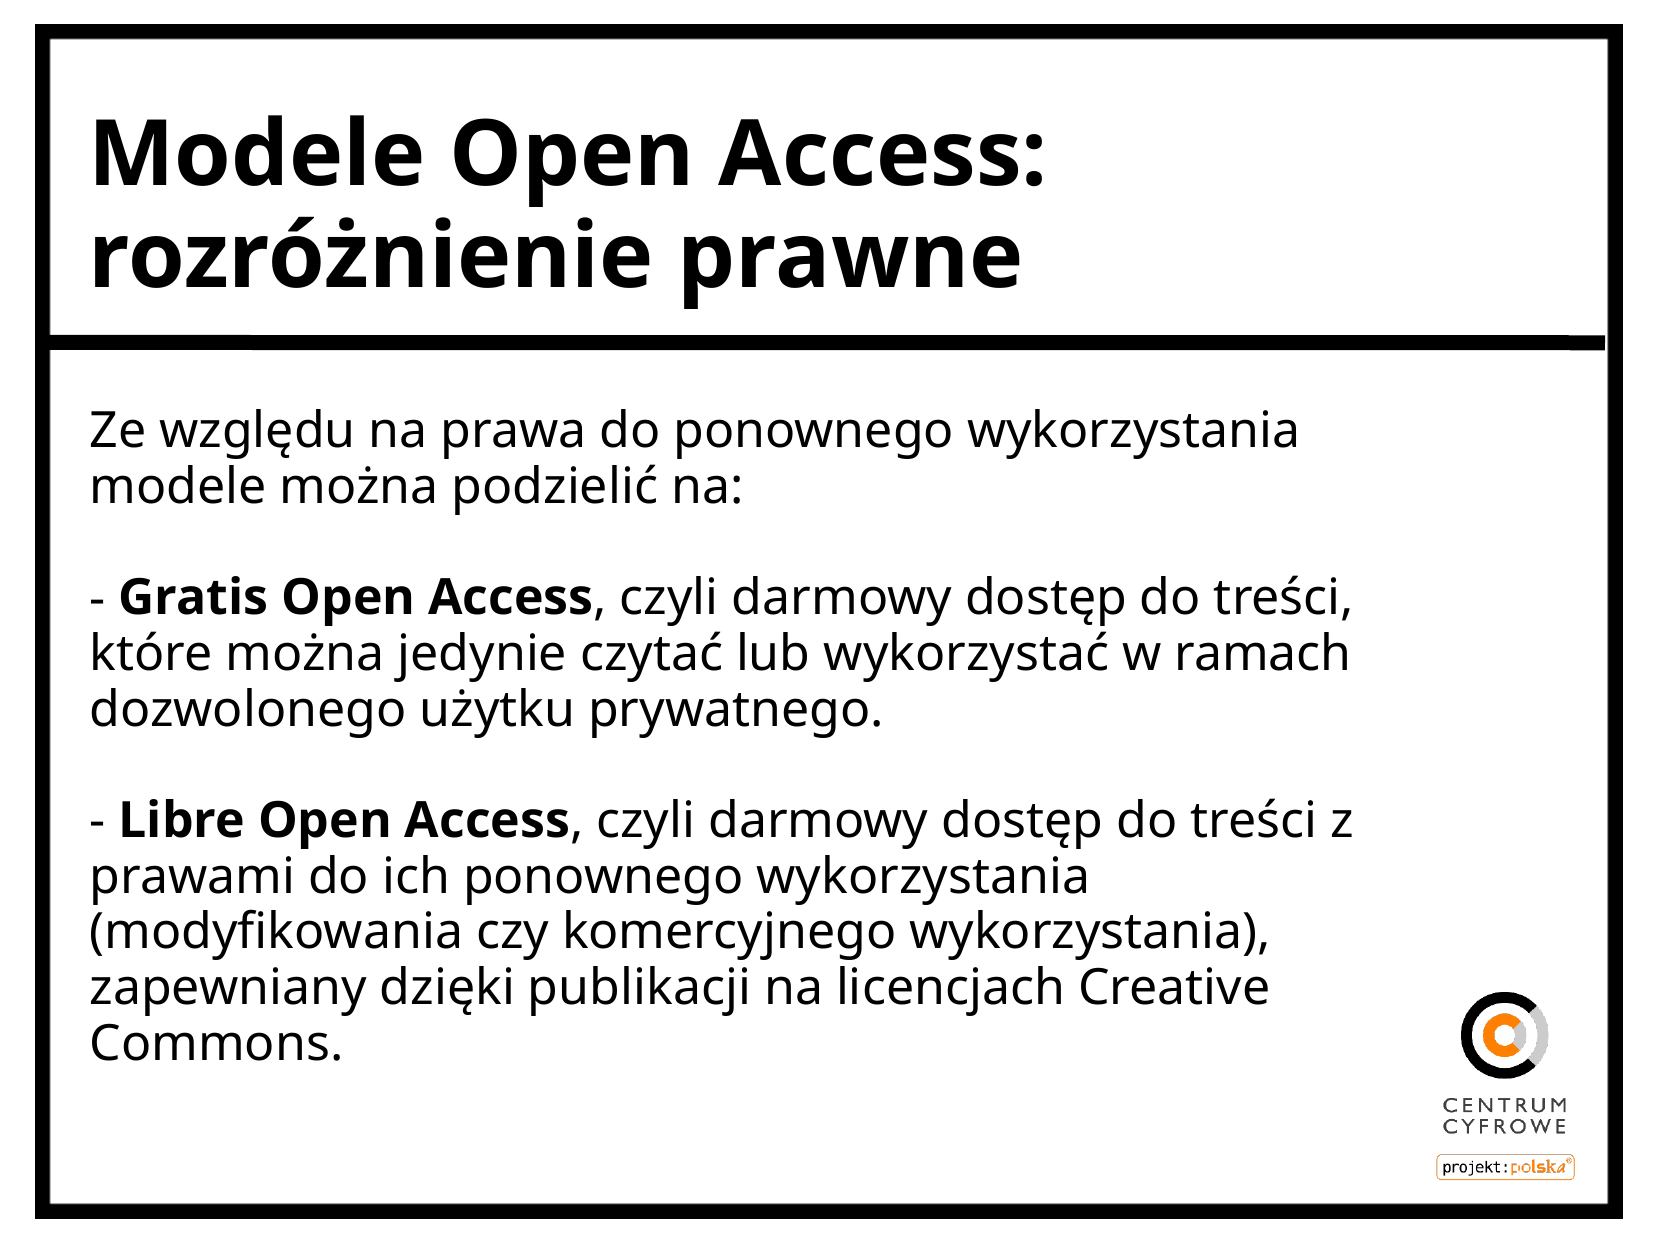

Modele Open Access: rozróżnienie prawne
Ze względu na prawa do ponownego wykorzystania modele można podzielić na:
 Gratis Open Access, czyli darmowy dostęp do treści,
które można jedynie czytać lub wykorzystać w ramach dozwolonego użytku prywatnego.
- Libre Open Access, czyli darmowy dostęp do treści z prawami do ich ponownego wykorzystania (modyfikowania czy komercyjnego wykorzystania), zapewniany dzięki publikacji na licencjach Creative Commons.